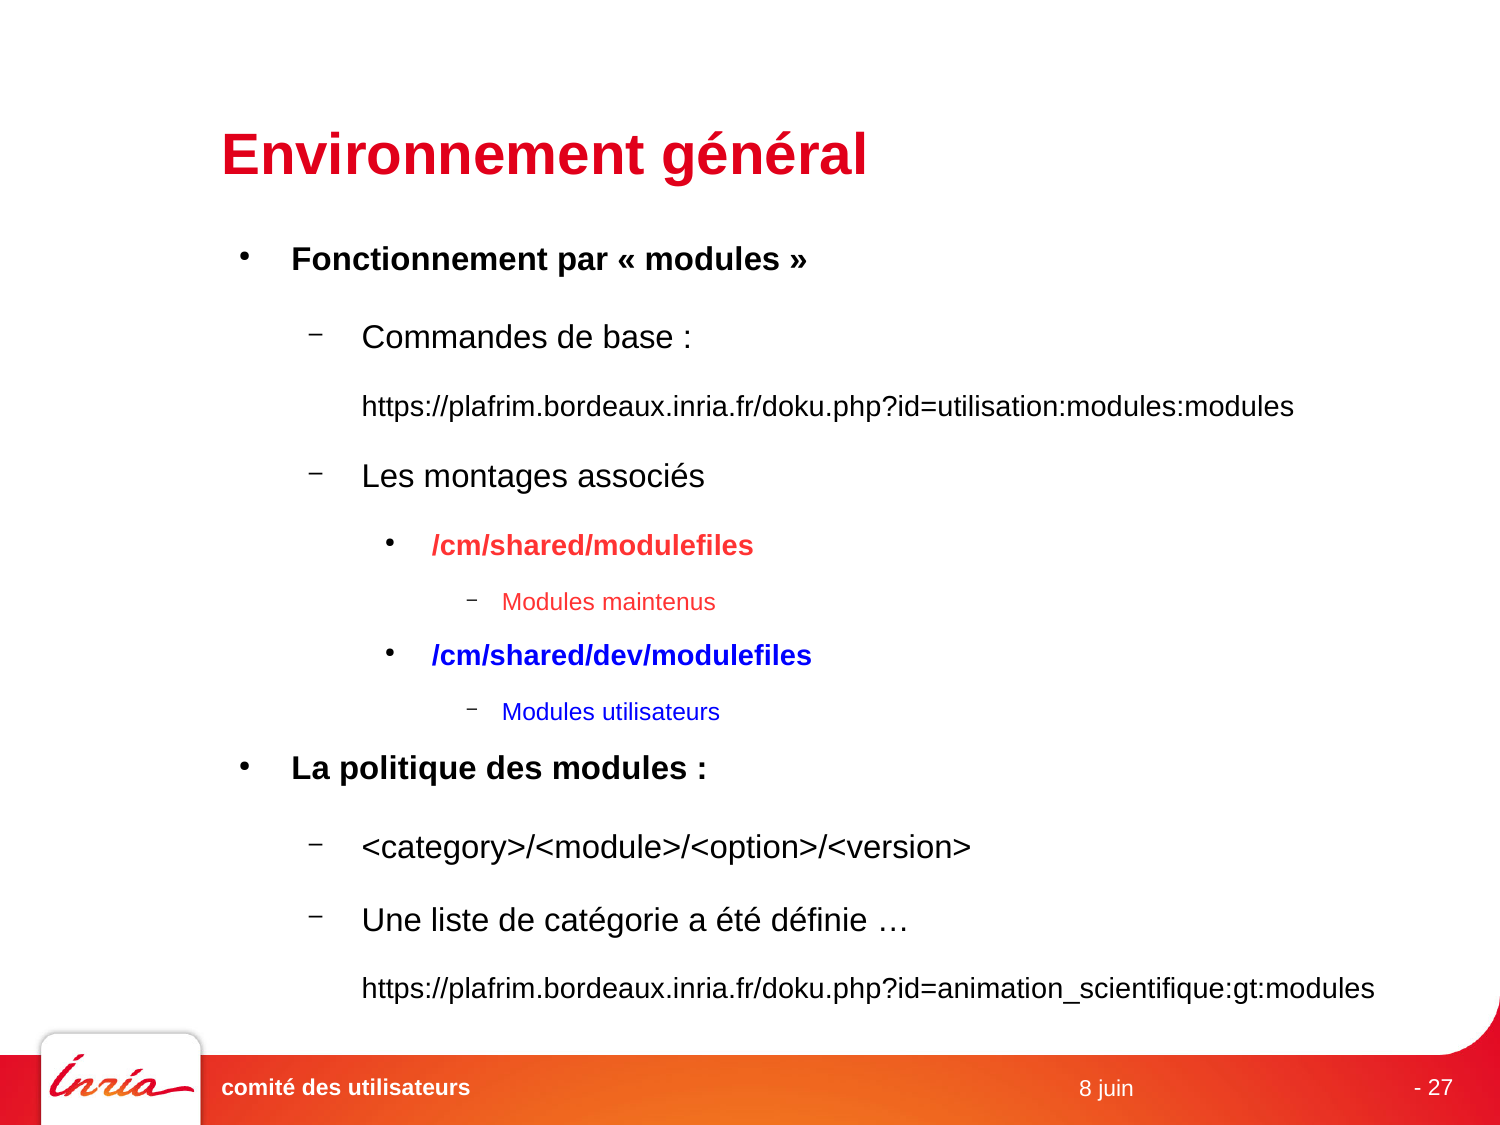

# Environnement général
Fonctionnement par « modules »
Commandes de base :
https://plafrim.bordeaux.inria.fr/doku.php?id=utilisation:modules:modules
Les montages associés
/cm/shared/modulefiles
Modules maintenus
/cm/shared/dev/modulefiles
Modules utilisateurs
La politique des modules :
<category>/<module>/<option>/<version>
Une liste de catégorie a été définie …
https://plafrim.bordeaux.inria.fr/doku.php?id=animation_scientifique:gt:modules
comité des utilisateurs
27
8 juin 2015